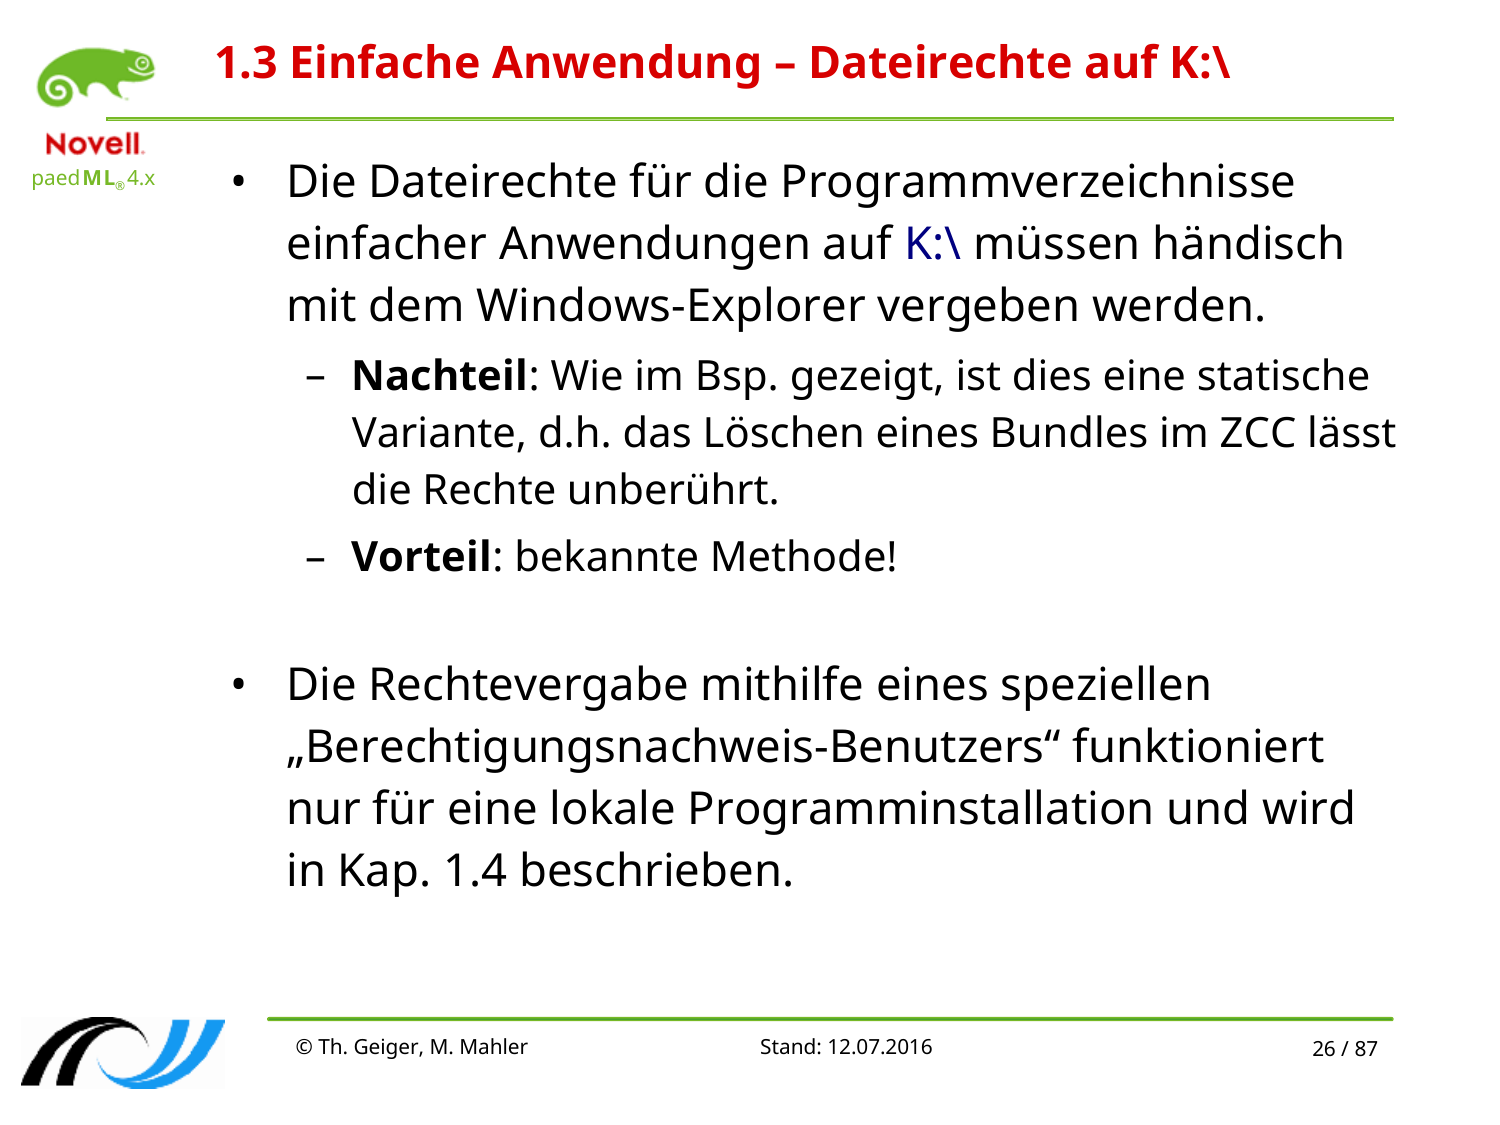

# 1.3 Einfache Anwendung – Dateirechte auf K:\
Die Dateirechte für die Programmverzeichnisse einfacher Anwendungen auf K:\ müssen händisch mit dem Windows-Explorer vergeben werden.
Nachteil: Wie im Bsp. gezeigt, ist dies eine statische Variante, d.h. das Löschen eines Bundles im ZCC lässt die Rechte unberührt.
Vorteil: bekannte Methode!
Die Rechtevergabe mithilfe eines speziellen „Berechtigungsnachweis-Benutzers“ funktioniert
nur für eine lokale Programminstallation und wird
in Kap. 1.4 beschrieben.
© Th. Geiger, M. Mahler
12.07.2016
26